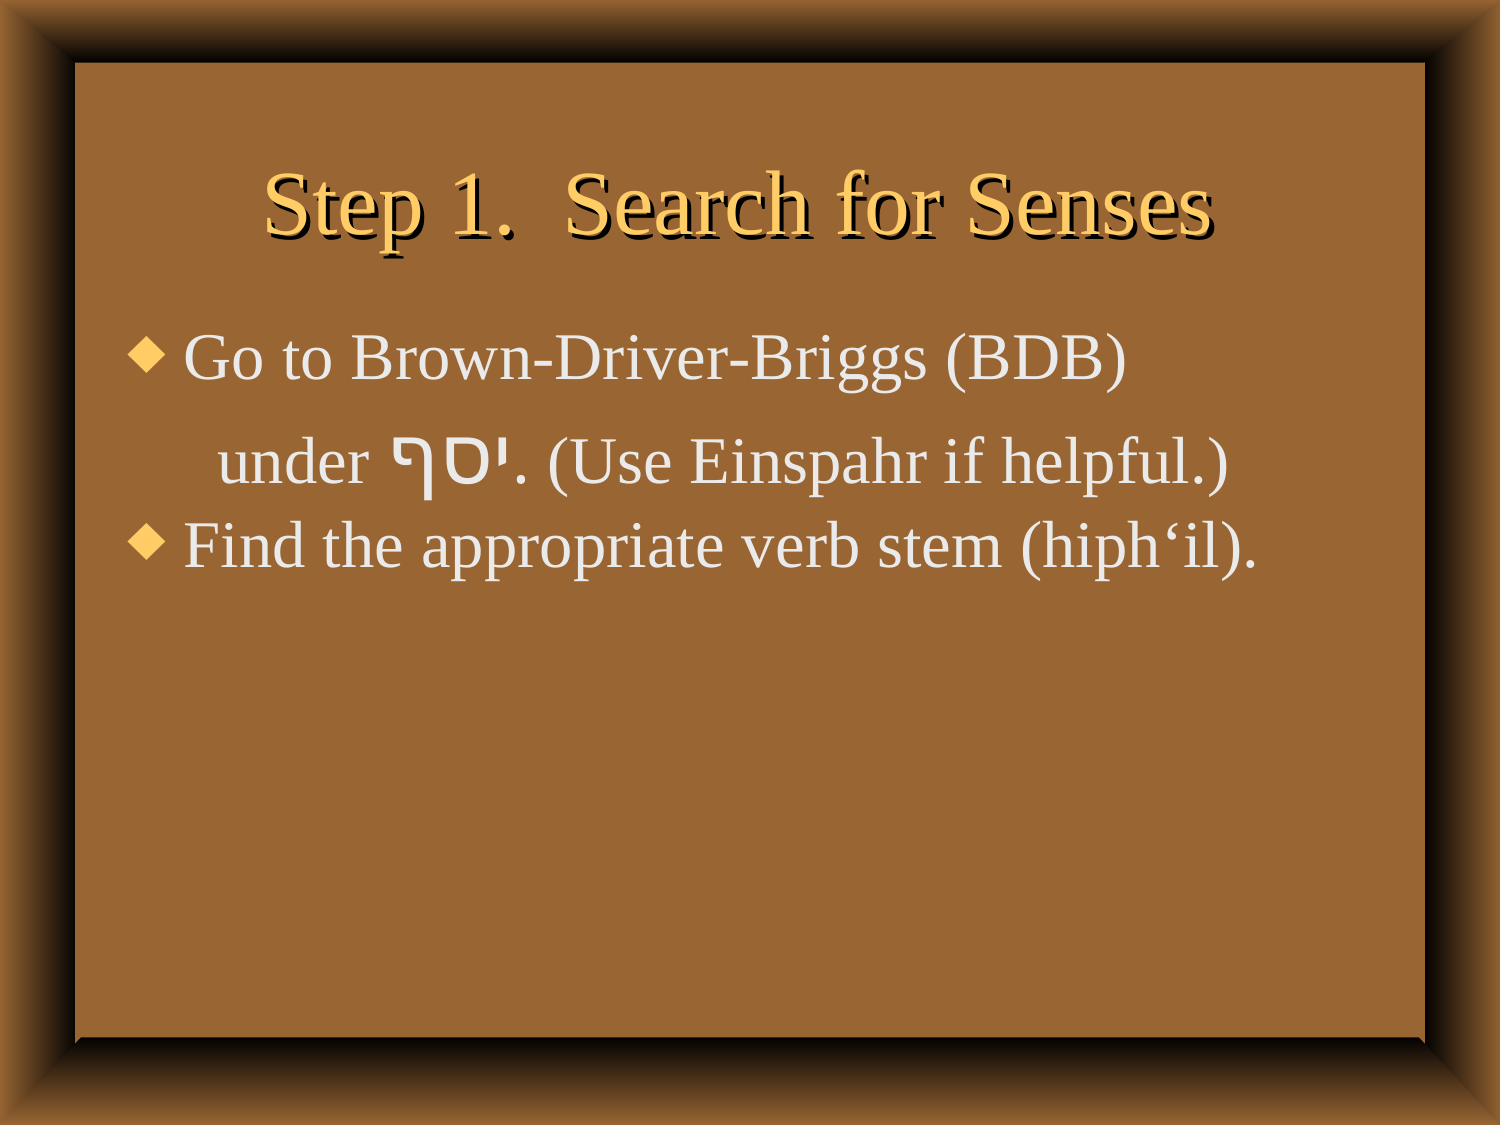

# Step 1. Search for Senses
Go to Brown-Driver-Briggs (BDB)
 under יסף. (Use Einspahr if helpful.)
Find the appropriate verb stem (hiph‘il).